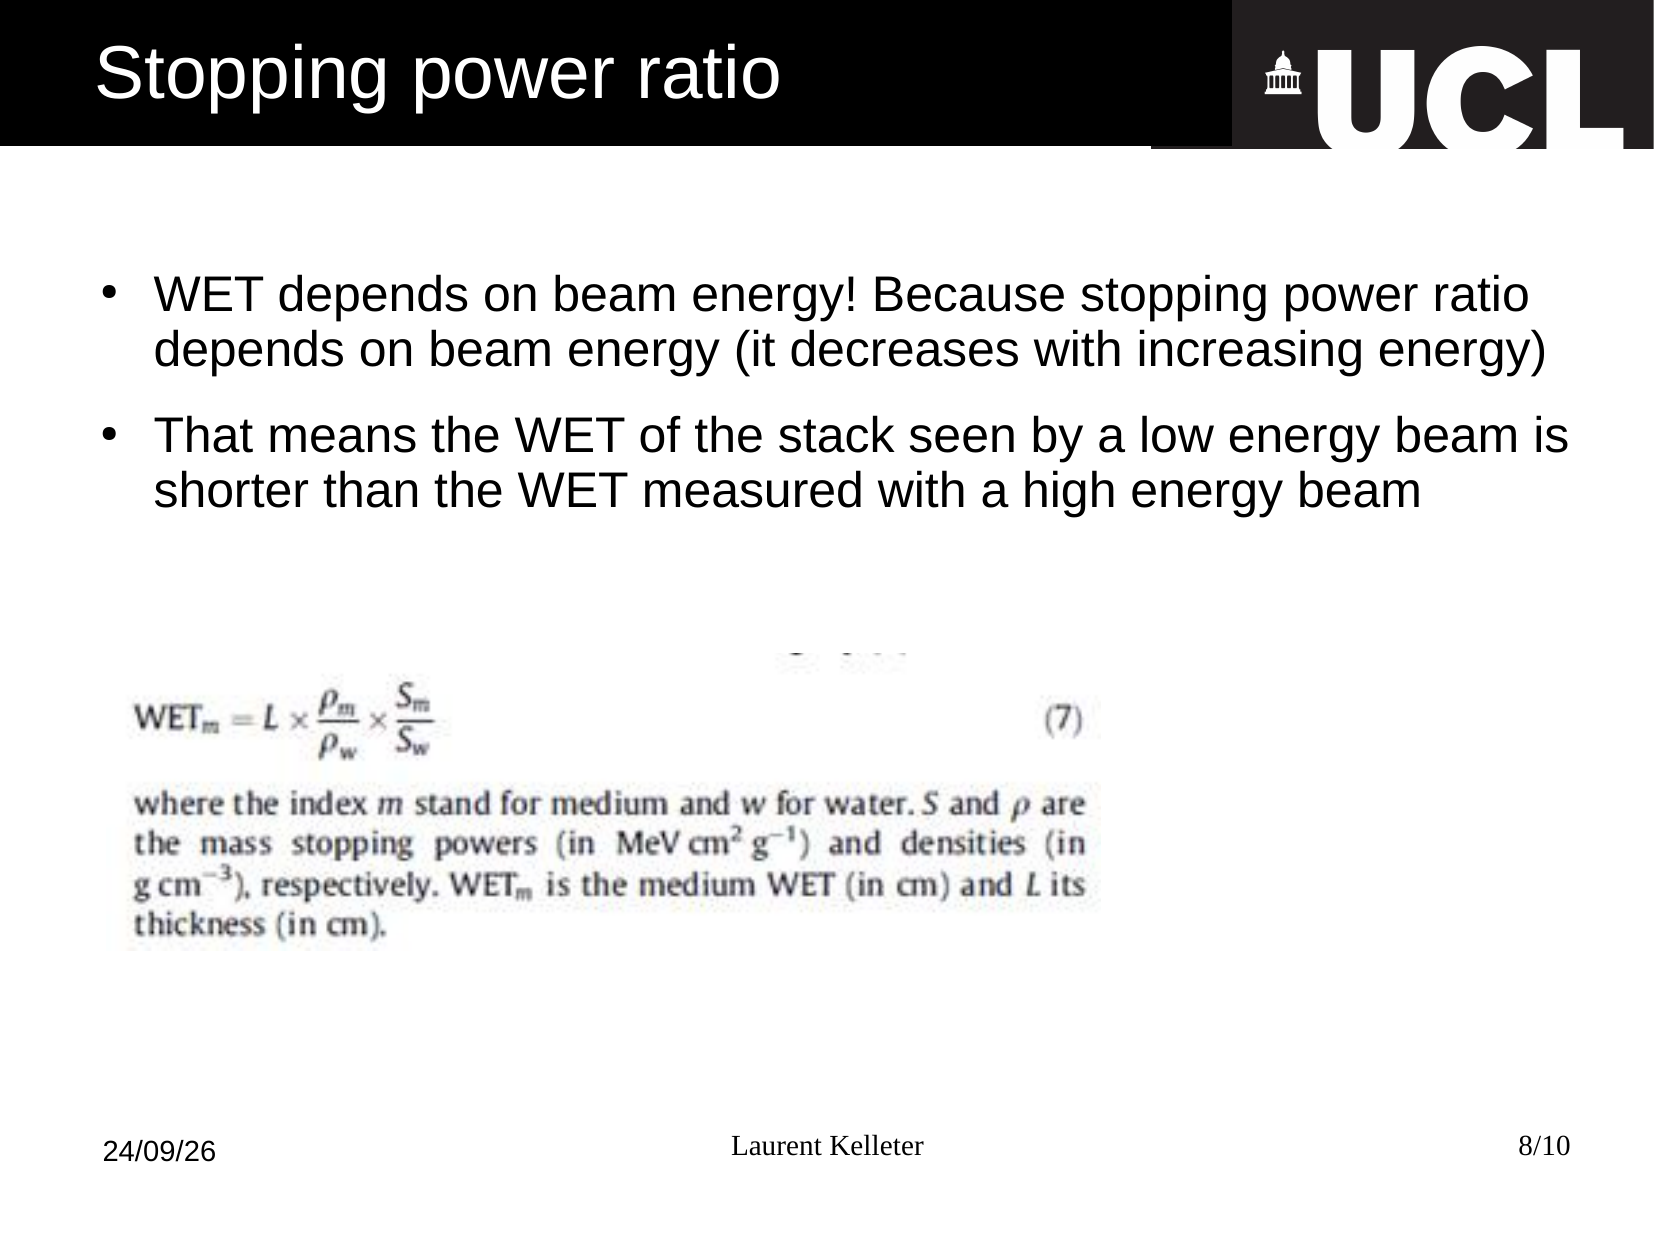

# Stopping power ratio
WET depends on beam energy! Because stopping power ratio depends on beam energy (it decreases with increasing energy)
That means the WET of the stack seen by a low energy beam is shorter than the WET measured with a high energy beam
8